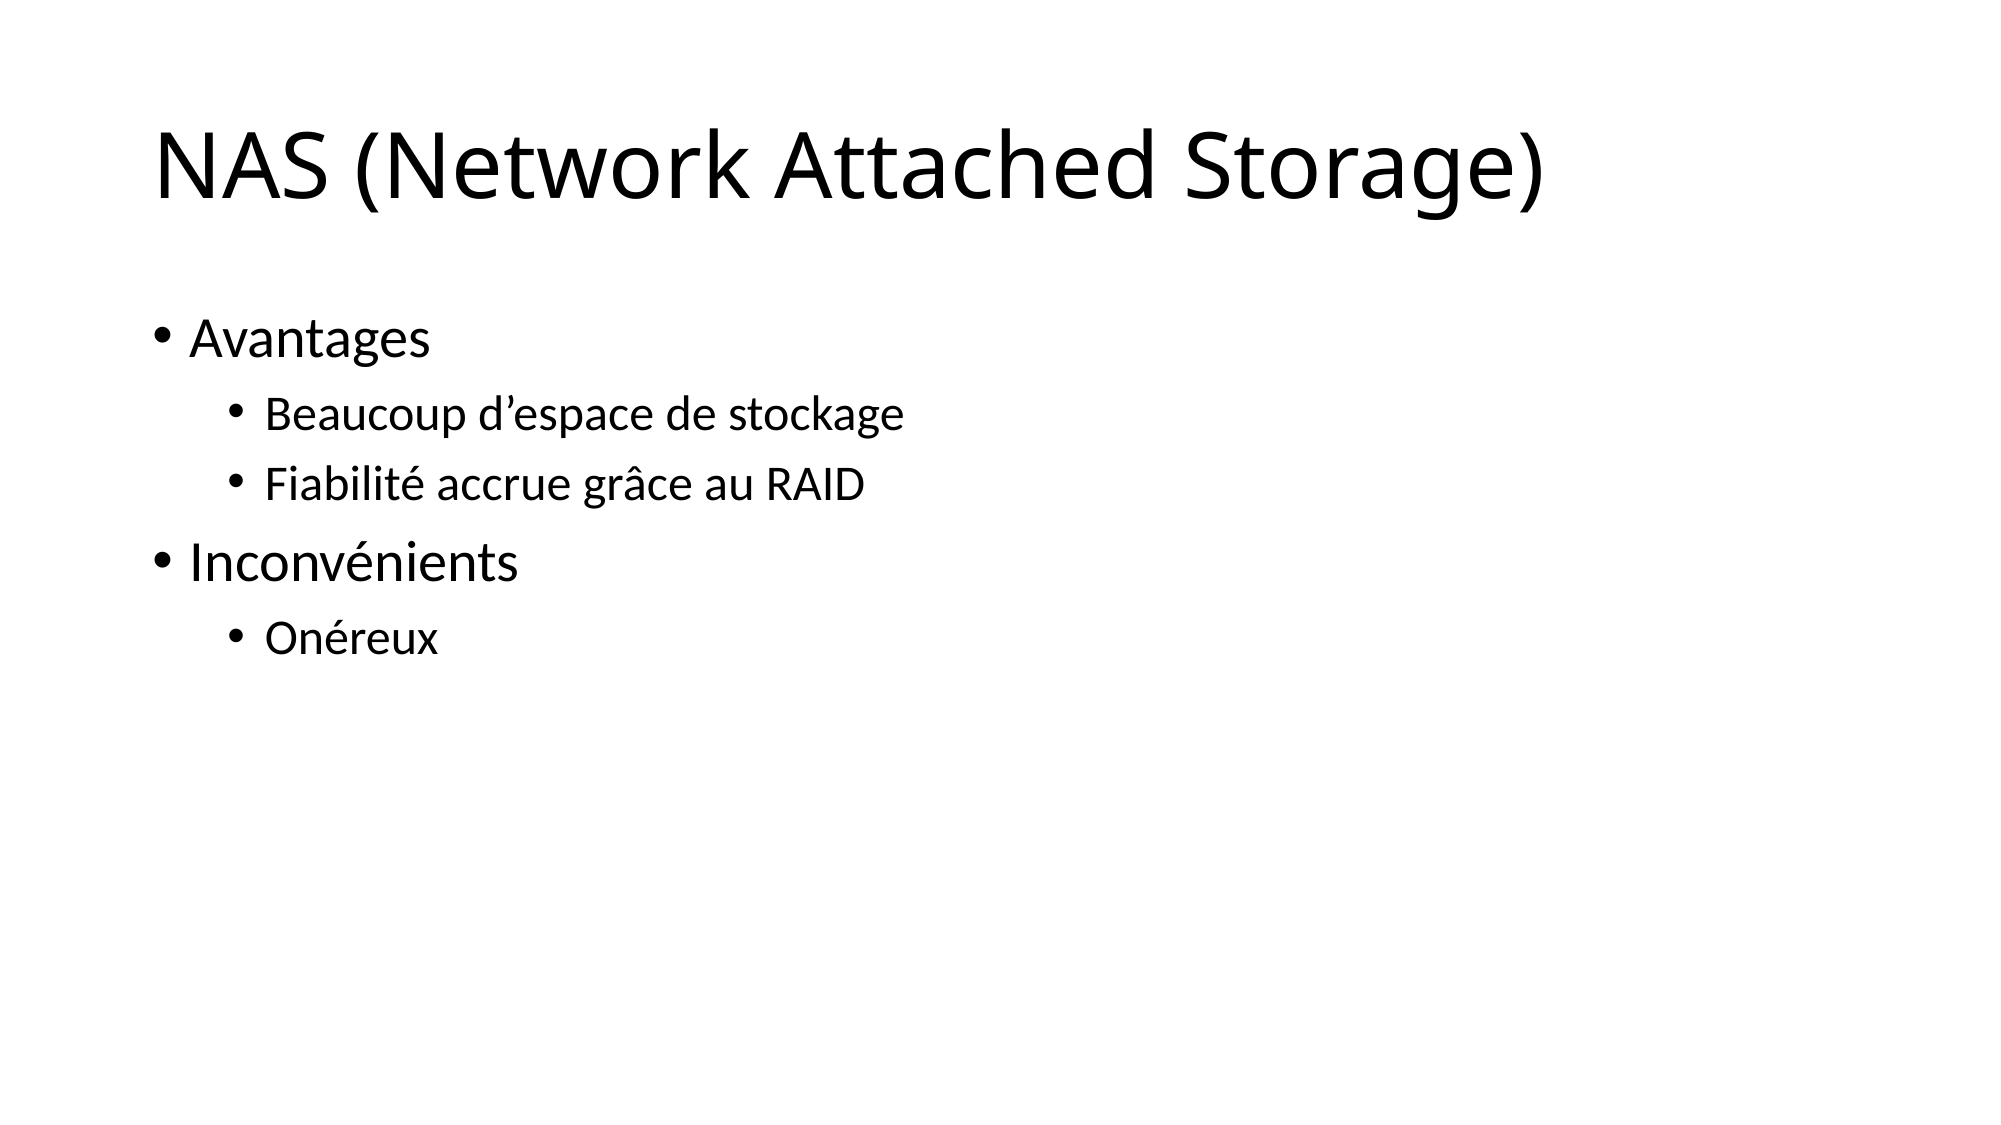

# NAS (Network Attached Storage)
Avantages
Beaucoup d’espace de stockage
Fiabilité accrue grâce au RAID
Inconvénients
Onéreux